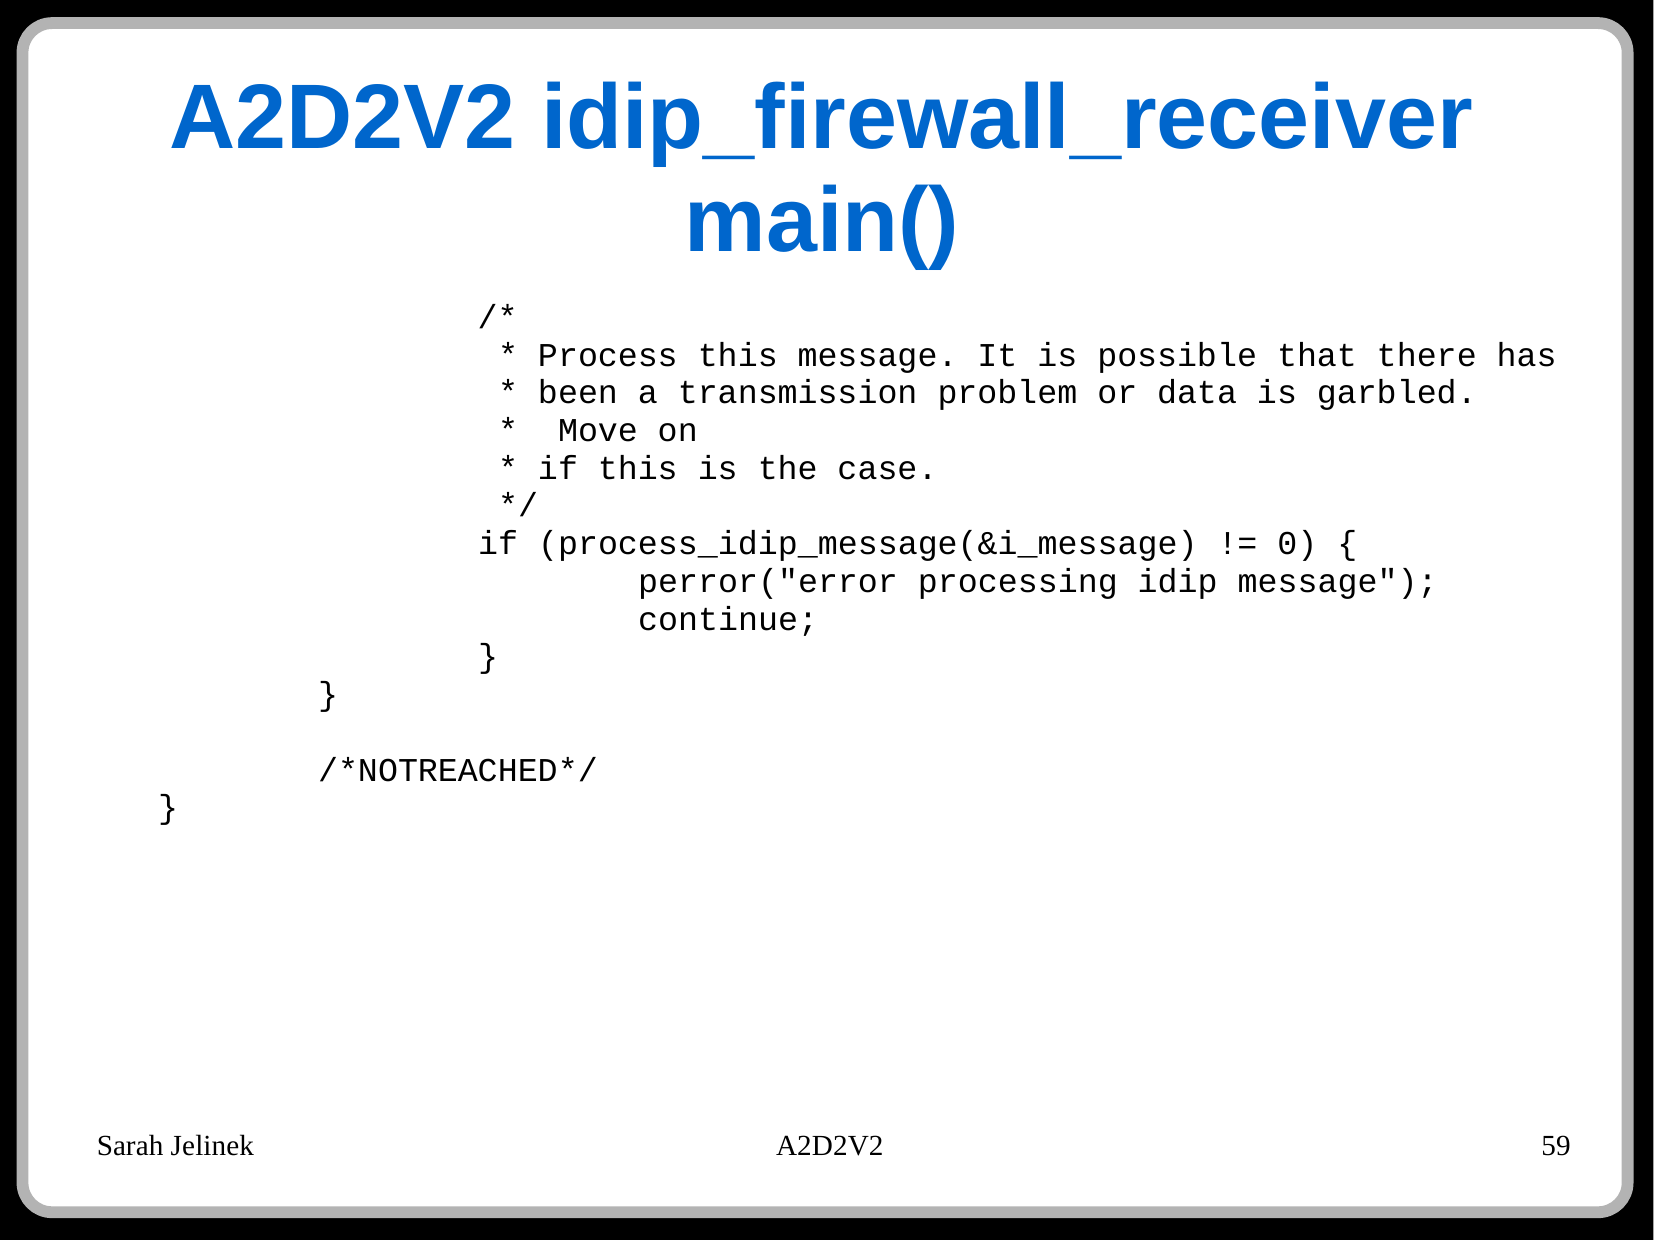

# A2D2V2 idip_firewall_receiver main()
 /*
 * Process this message. It is possible that there has
 * been a transmission problem or data is garbled.
 * Move on
 * if this is the case.
 */
 if (process_idip_message(&i_message) != 0) {
 perror("error processing idip message");
 continue;
 }
 }
 /*NOTREACHED*/
}
Sarah Jelinek A2D2V2
59